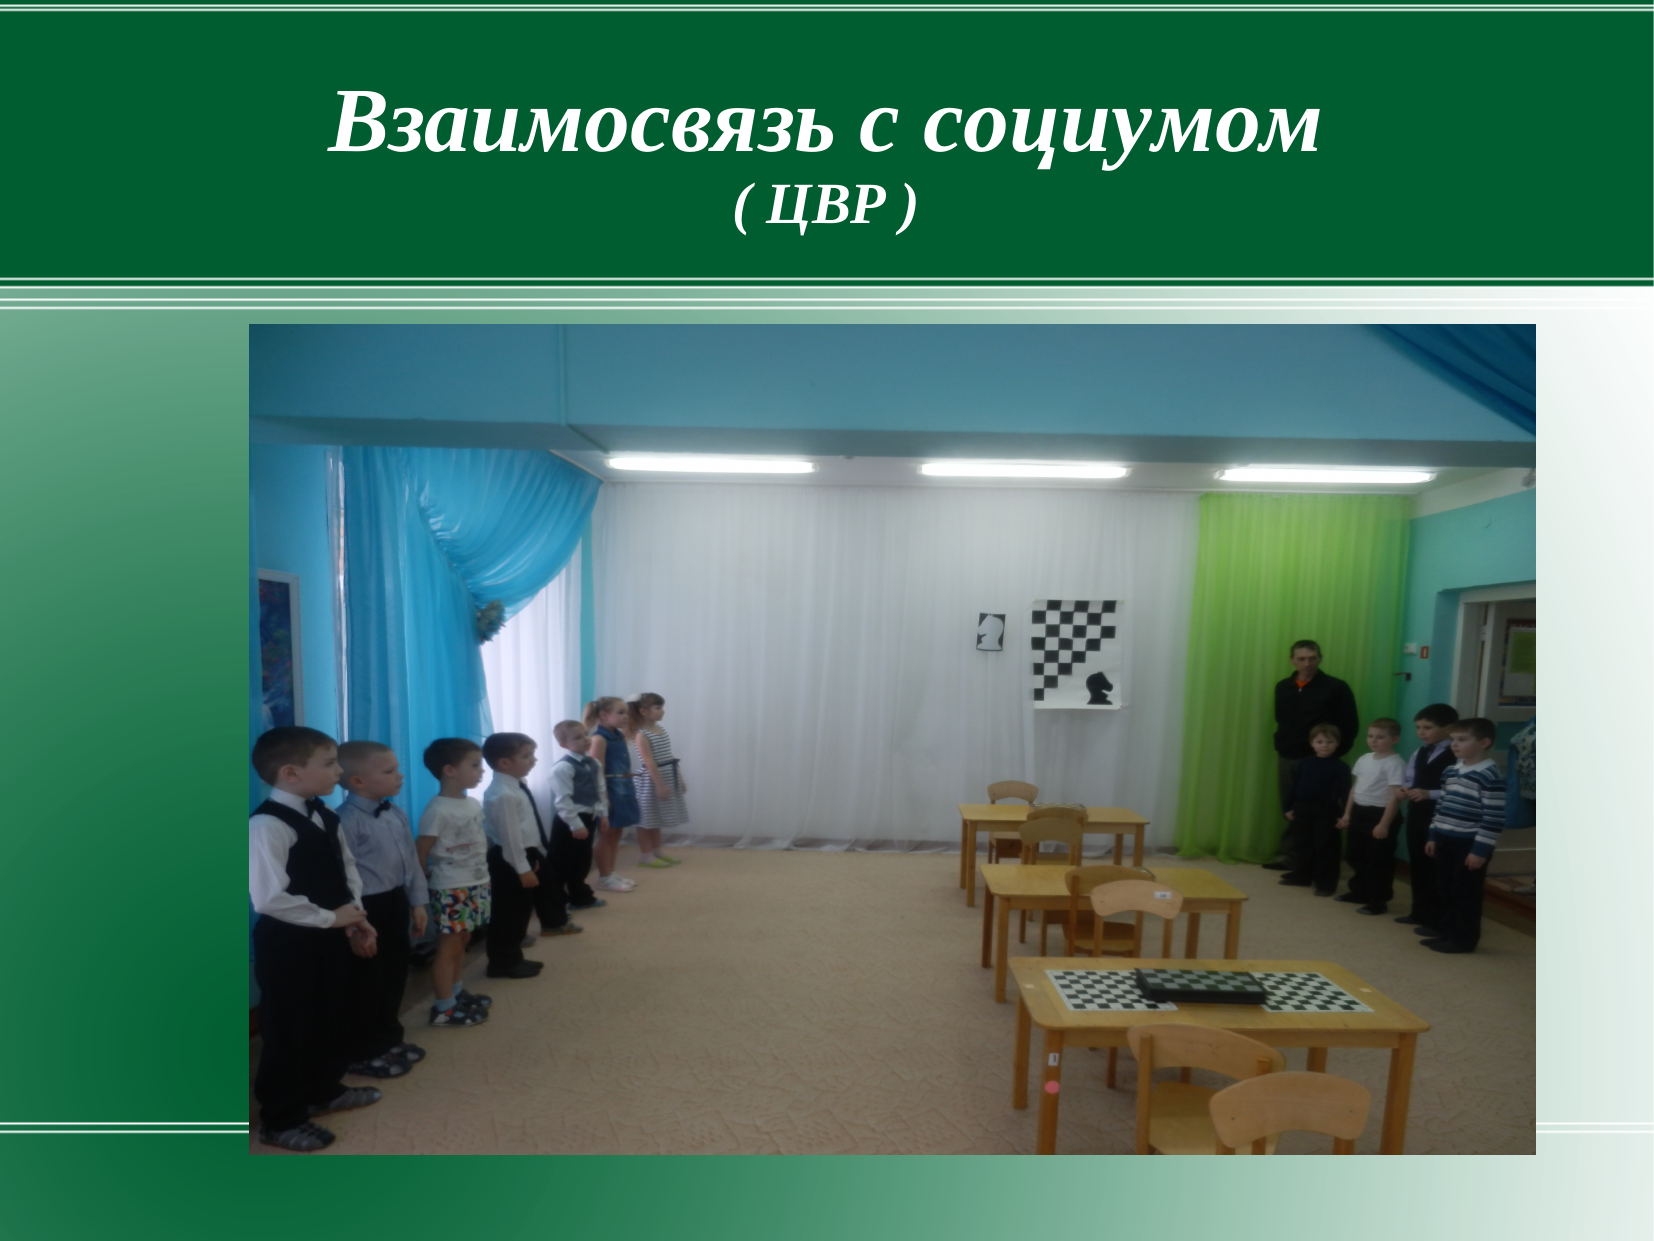

# Взаимосвязь с социумом ( ЦВР )